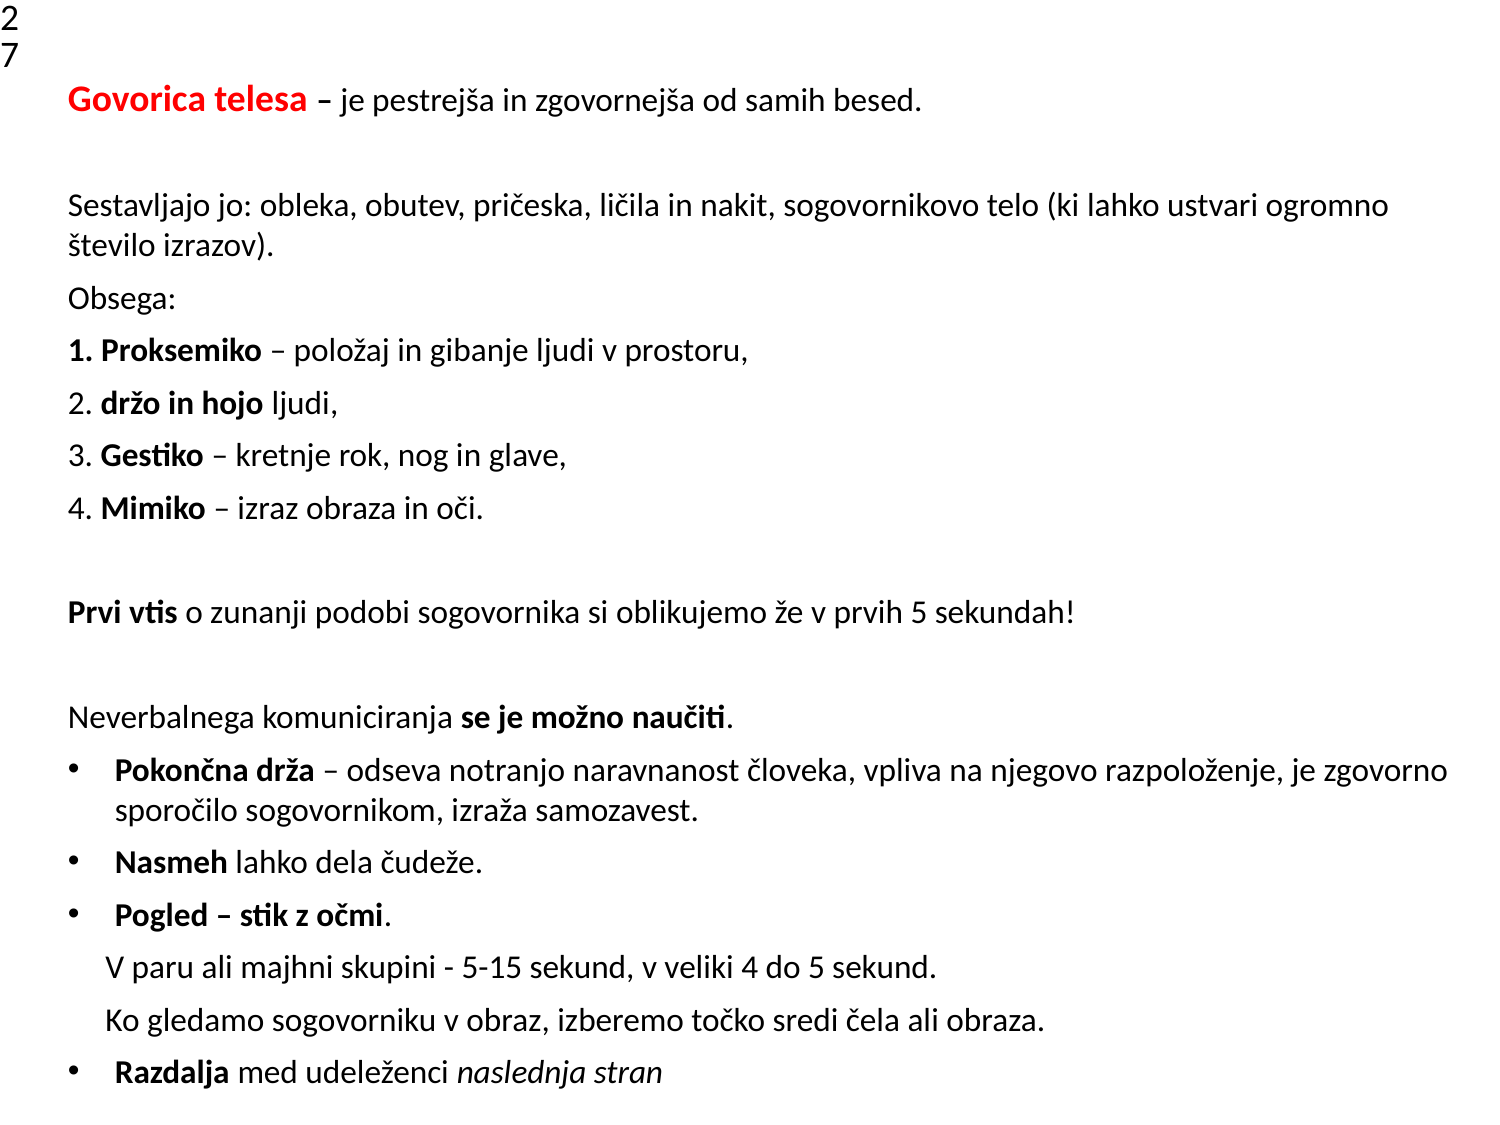

Govorica telesa – je pestrejša in zgovornejša od samih besed.
Sestavljajo jo: obleka, obutev, pričeska, ličila in nakit, sogovornikovo telo (ki lahko ustvari ogromno število izrazov).
Obsega:
1. Proksemiko – položaj in gibanje ljudi v prostoru,
2. držo in hojo ljudi,
3. Gestiko – kretnje rok, nog in glave,
4. Mimiko – izraz obraza in oči.
Prvi vtis o zunanji podobi sogovornika si oblikujemo že v prvih 5 sekundah!
Neverbalnega komuniciranja se je možno naučiti.
Pokončna drža – odseva notranjo naravnanost človeka, vpliva na njegovo razpoloženje, je zgovorno sporočilo sogovornikom, izraža samozavest.
Nasmeh lahko dela čudeže.
Pogled – stik z očmi.
 V paru ali majhni skupini - 5-15 sekund, v veliki 4 do 5 sekund.
 Ko gledamo sogovorniku v obraz, izberemo točko sredi čela ali obraza.
Razdalja med udeleženci naslednja stran